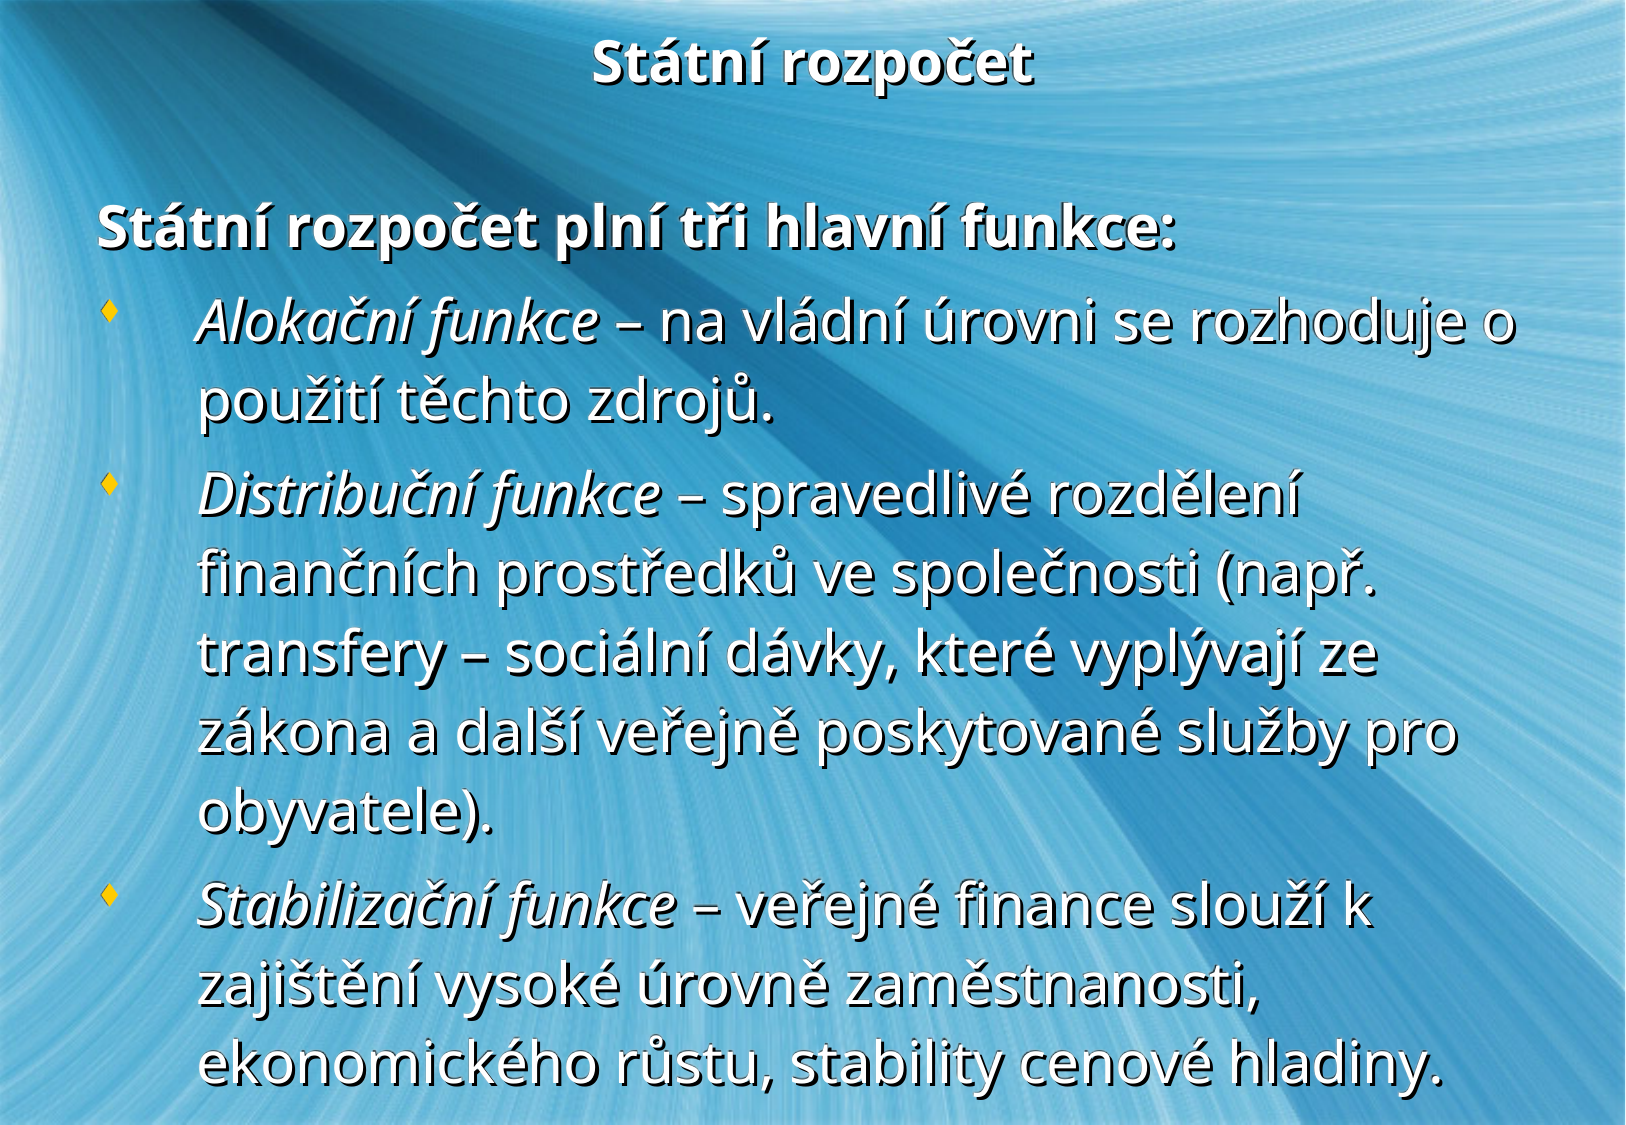

# Státní rozpočet
Státní rozpočet plní tři hlavní funkce:
Alokační funkce – na vládní úrovni se rozhoduje o použití těchto zdrojů.
Distribuční funkce – spravedlivé rozdělení finančních prostředků ve společnosti (např. transfery – sociální dávky, které vyplývají ze zákona a další veřejně poskytované služby pro obyvatele).
Stabilizační funkce – veřejné finance slouží k zajištění vysoké úrovně zaměstnanosti, ekonomického růstu, stability cenové hladiny.